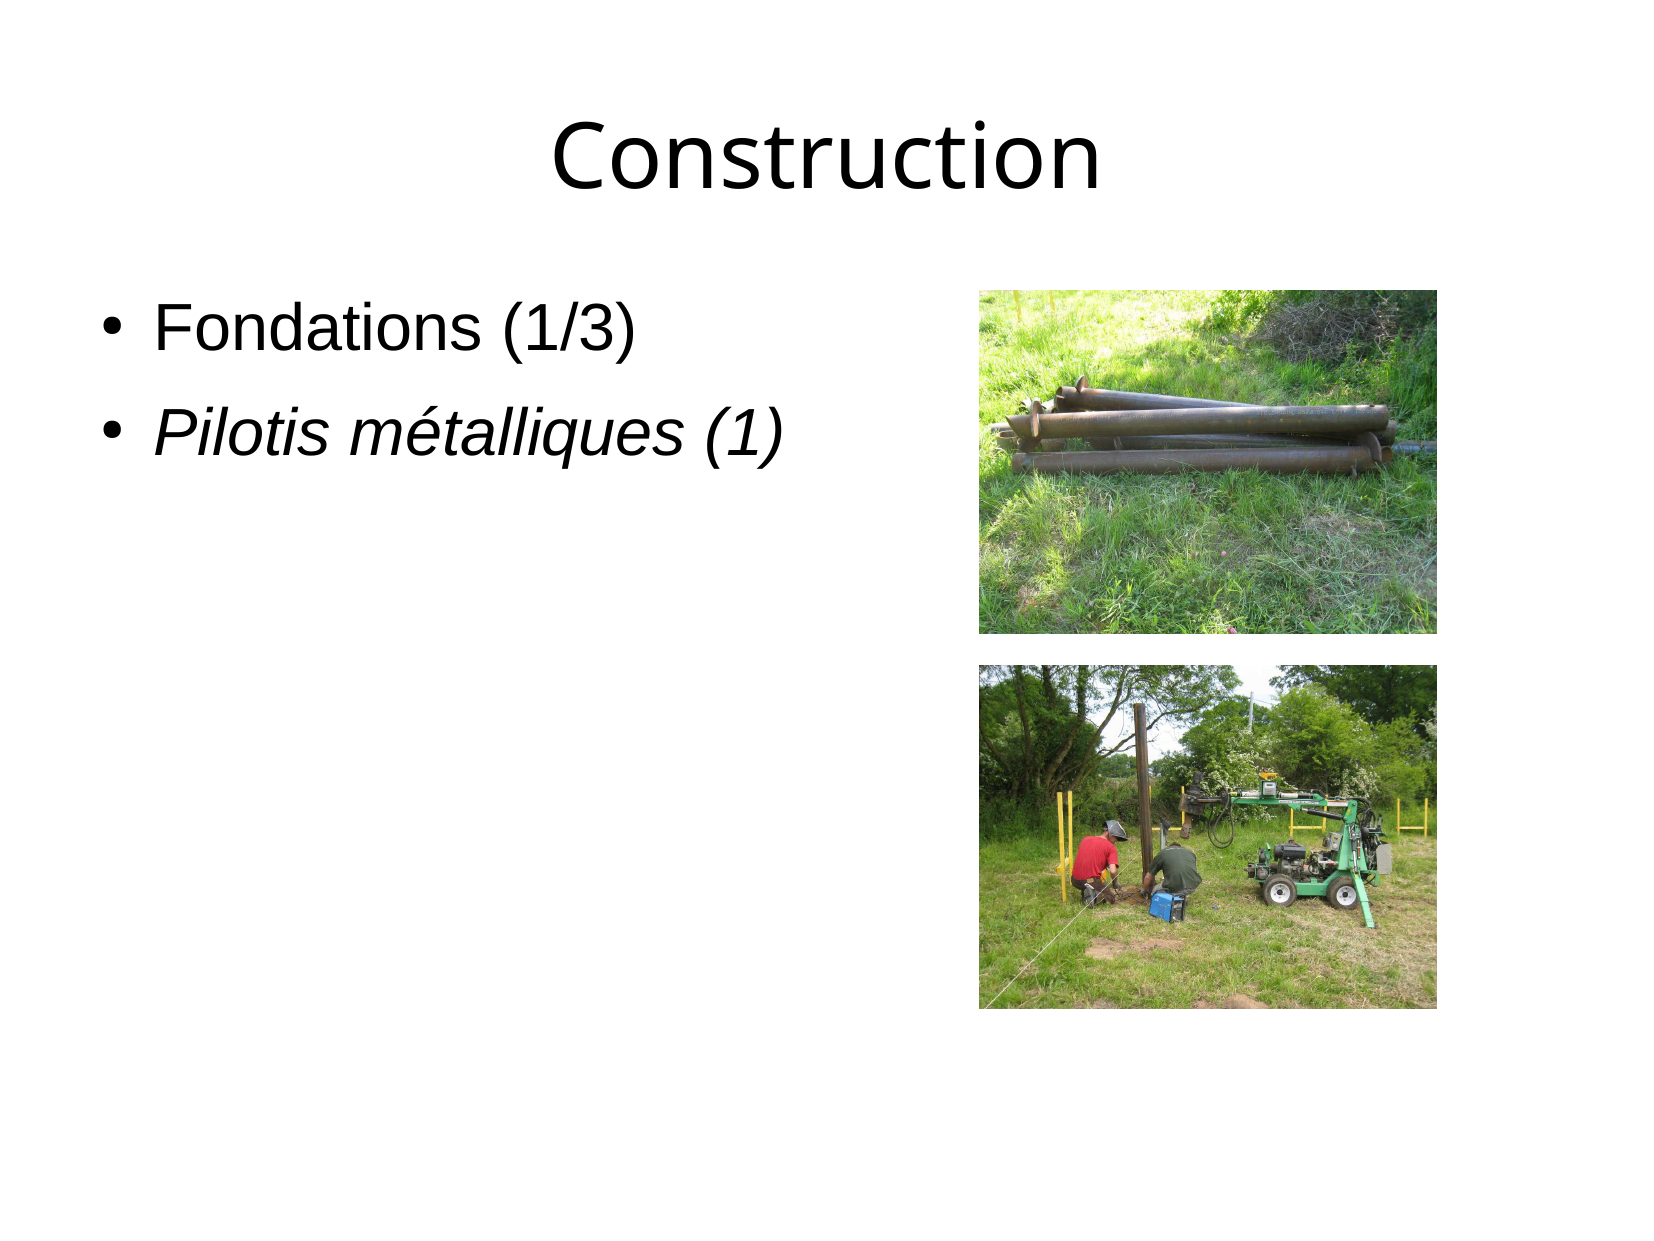

# Construction
Fondations (1/3)
Pilotis métalliques (1)